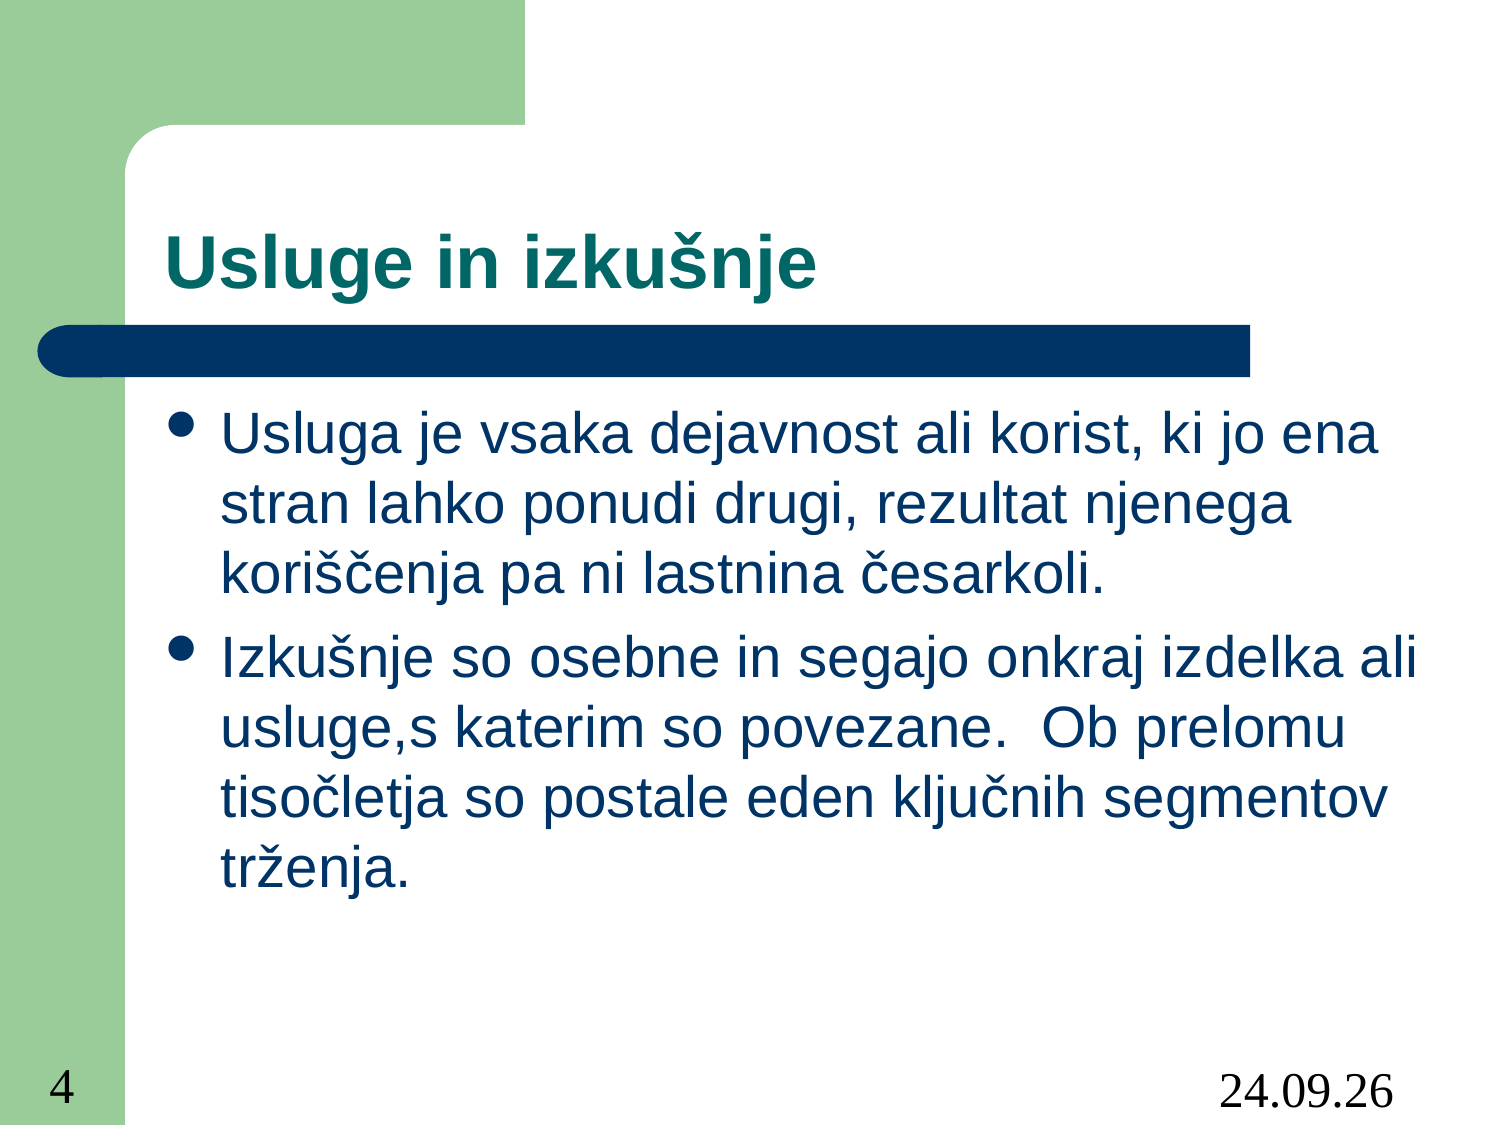

# Usluge in izkušnje
Usluga je vsaka dejavnost ali korist, ki jo ena stran lahko ponudi drugi, rezultat njenega koriščenja pa ni lastnina česarkoli.
Izkušnje so osebne in segajo onkraj izdelka ali usluge,s katerim so povezane. Ob prelomu tisočletja so postale eden ključnih segmentov trženja.
4